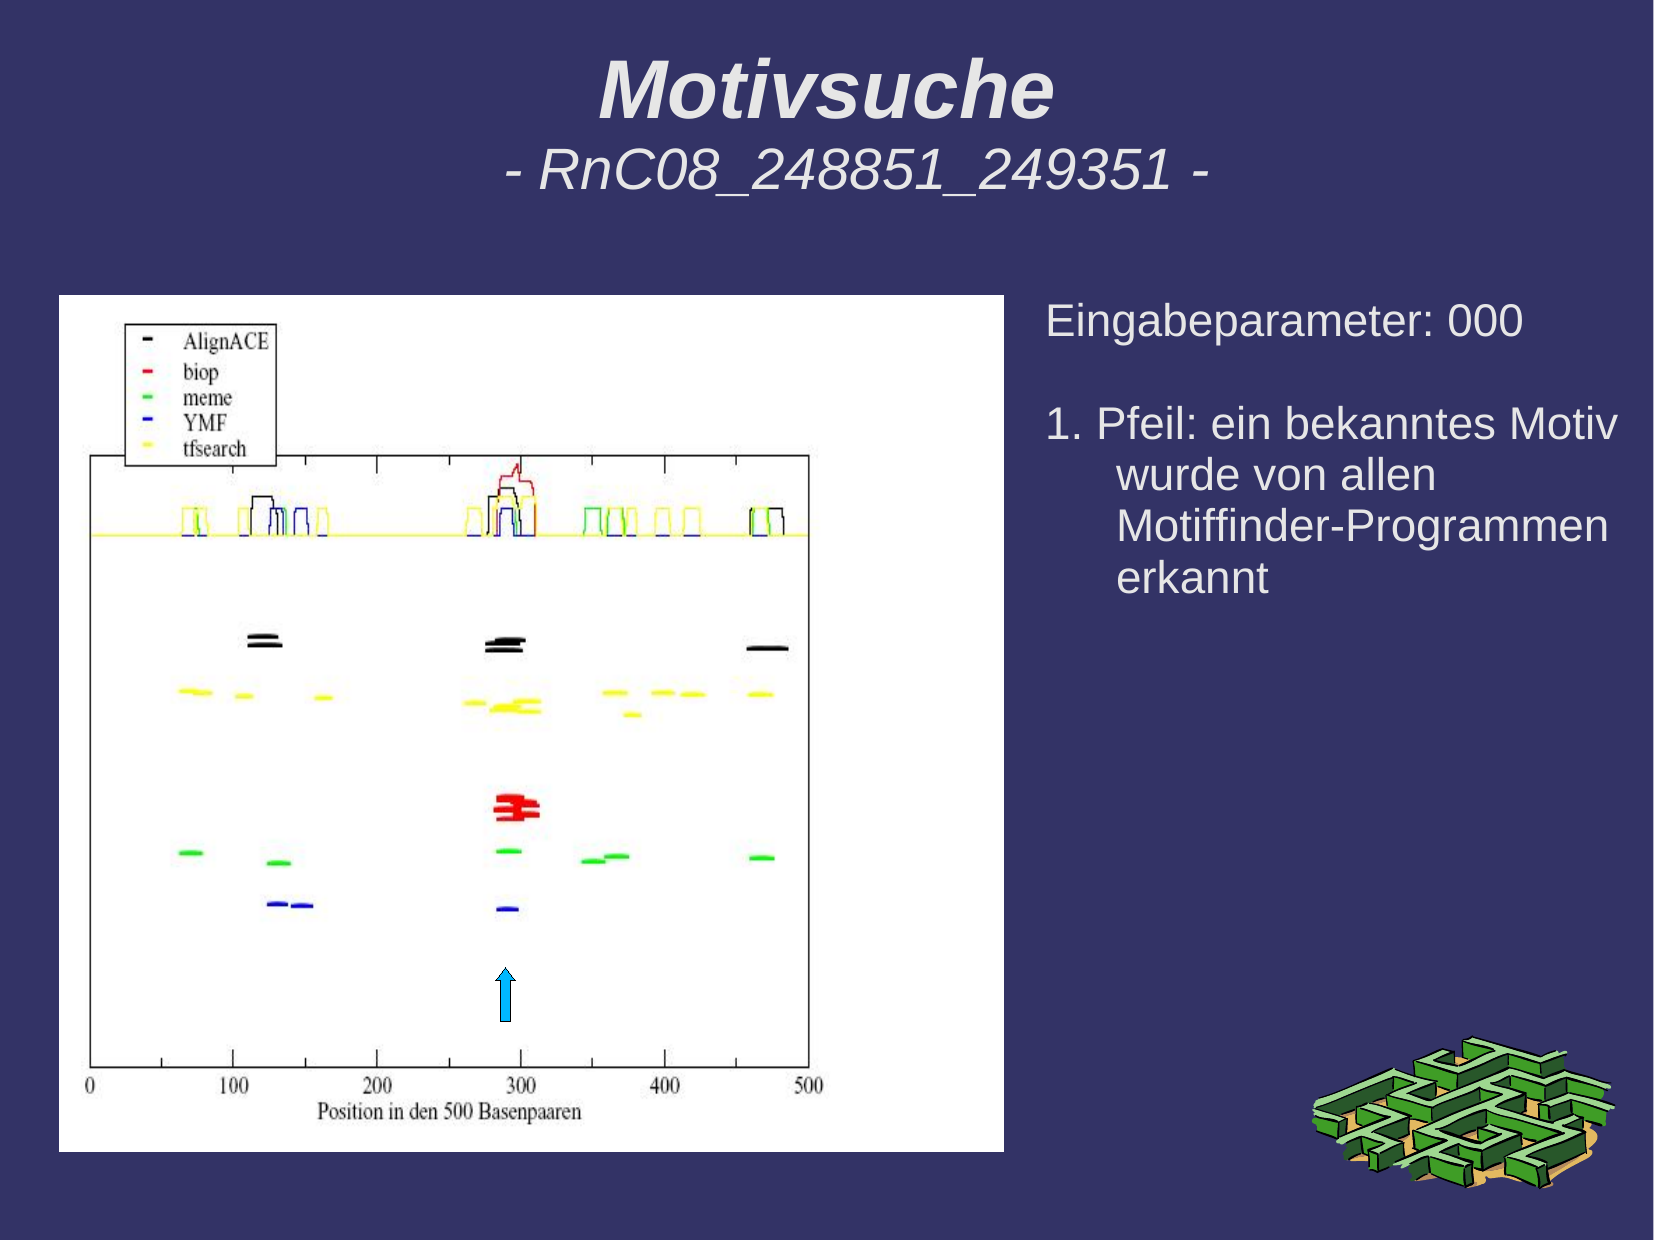

# Motivsuche - RnC08_248851_249351 -
Eingabeparameter: 000
1. Pfeil: ein bekanntes Motiv wurde von allen Motiffinder-Programmen erkannt